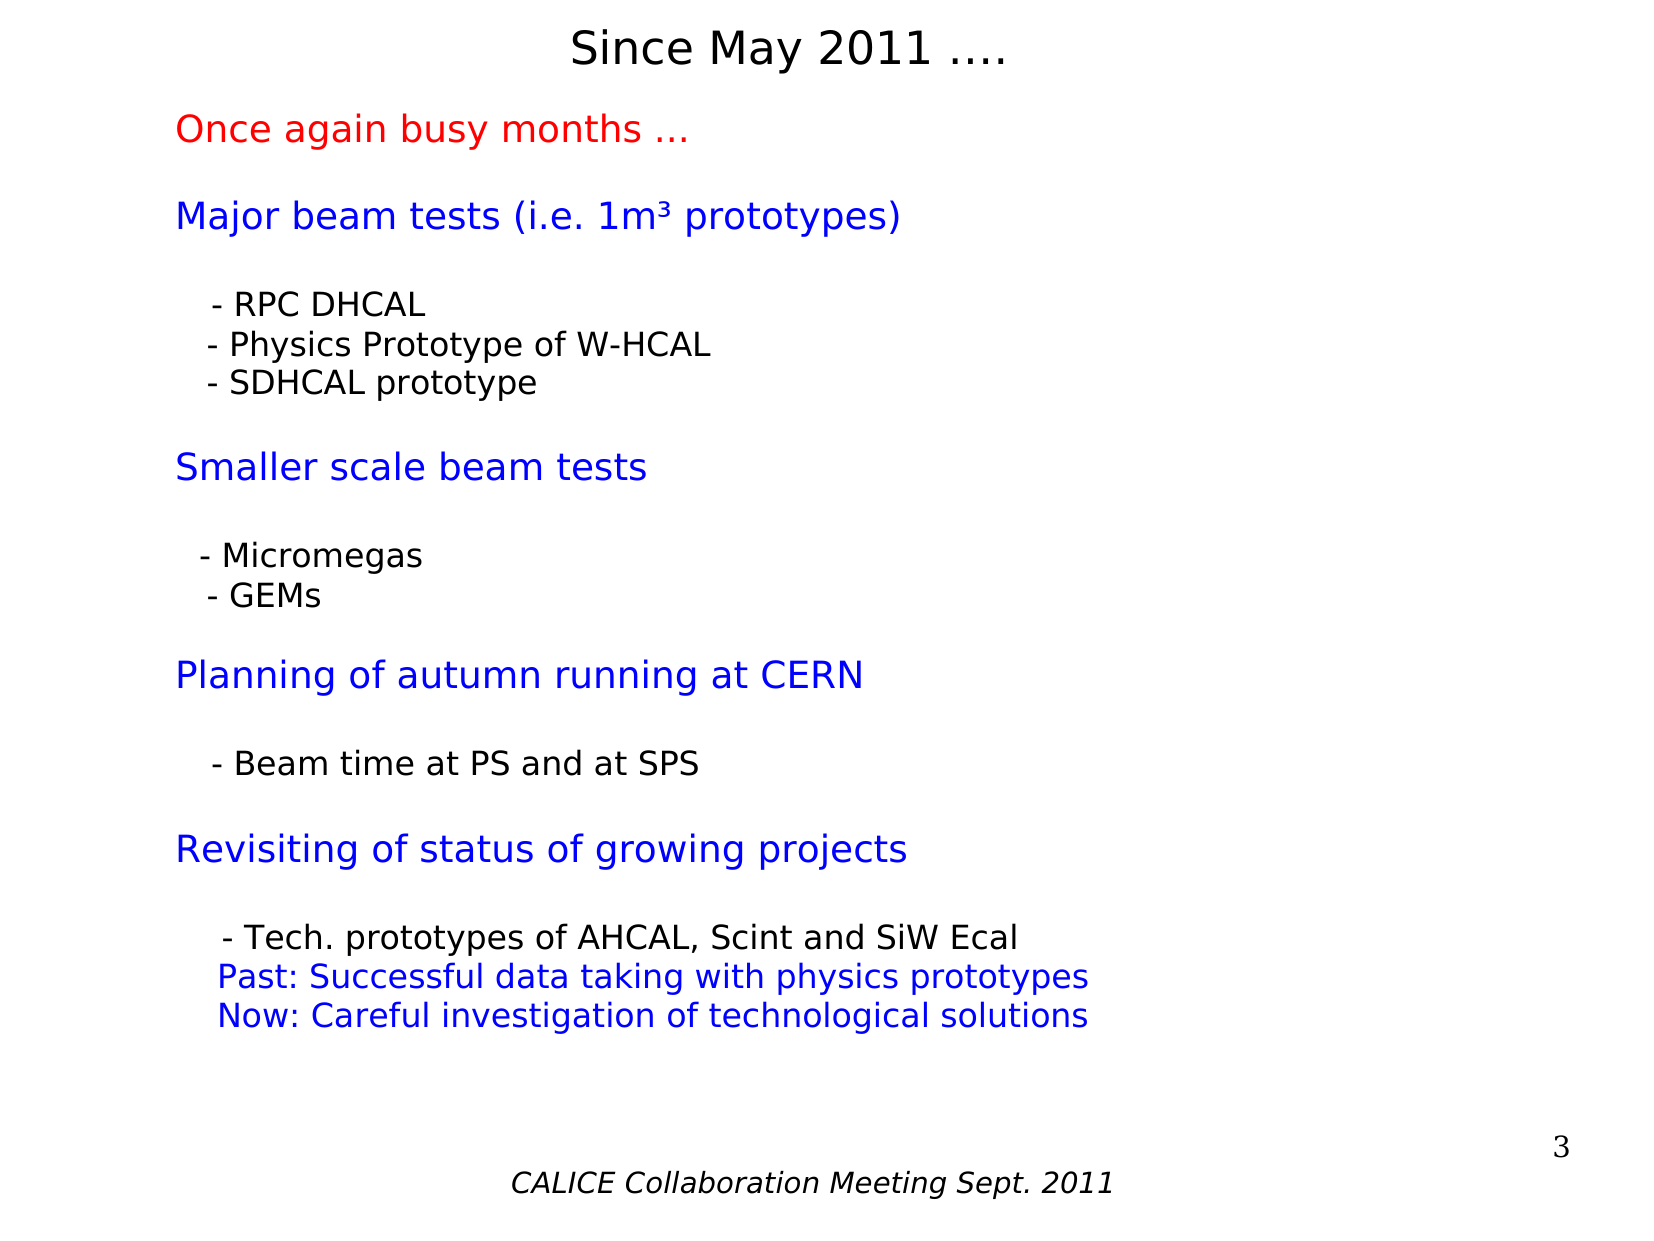

Since May 2011 ….
Once again busy months ...
Major beam tests (i.e. 1m³ prototypes)
 - RPC DHCAL
 - Physics Prototype of W-HCAL
 - SDHCAL prototype
Smaller scale beam tests
 - Micromegas
 - GEMs
Planning of autumn running at CERN
 - Beam time at PS and at SPS
Revisiting of status of growing projects
 - Tech. prototypes of AHCAL, Scint and SiW Ecal
 Past: Successful data taking with physics prototypes
 Now: Careful investigation of technological solutions
3